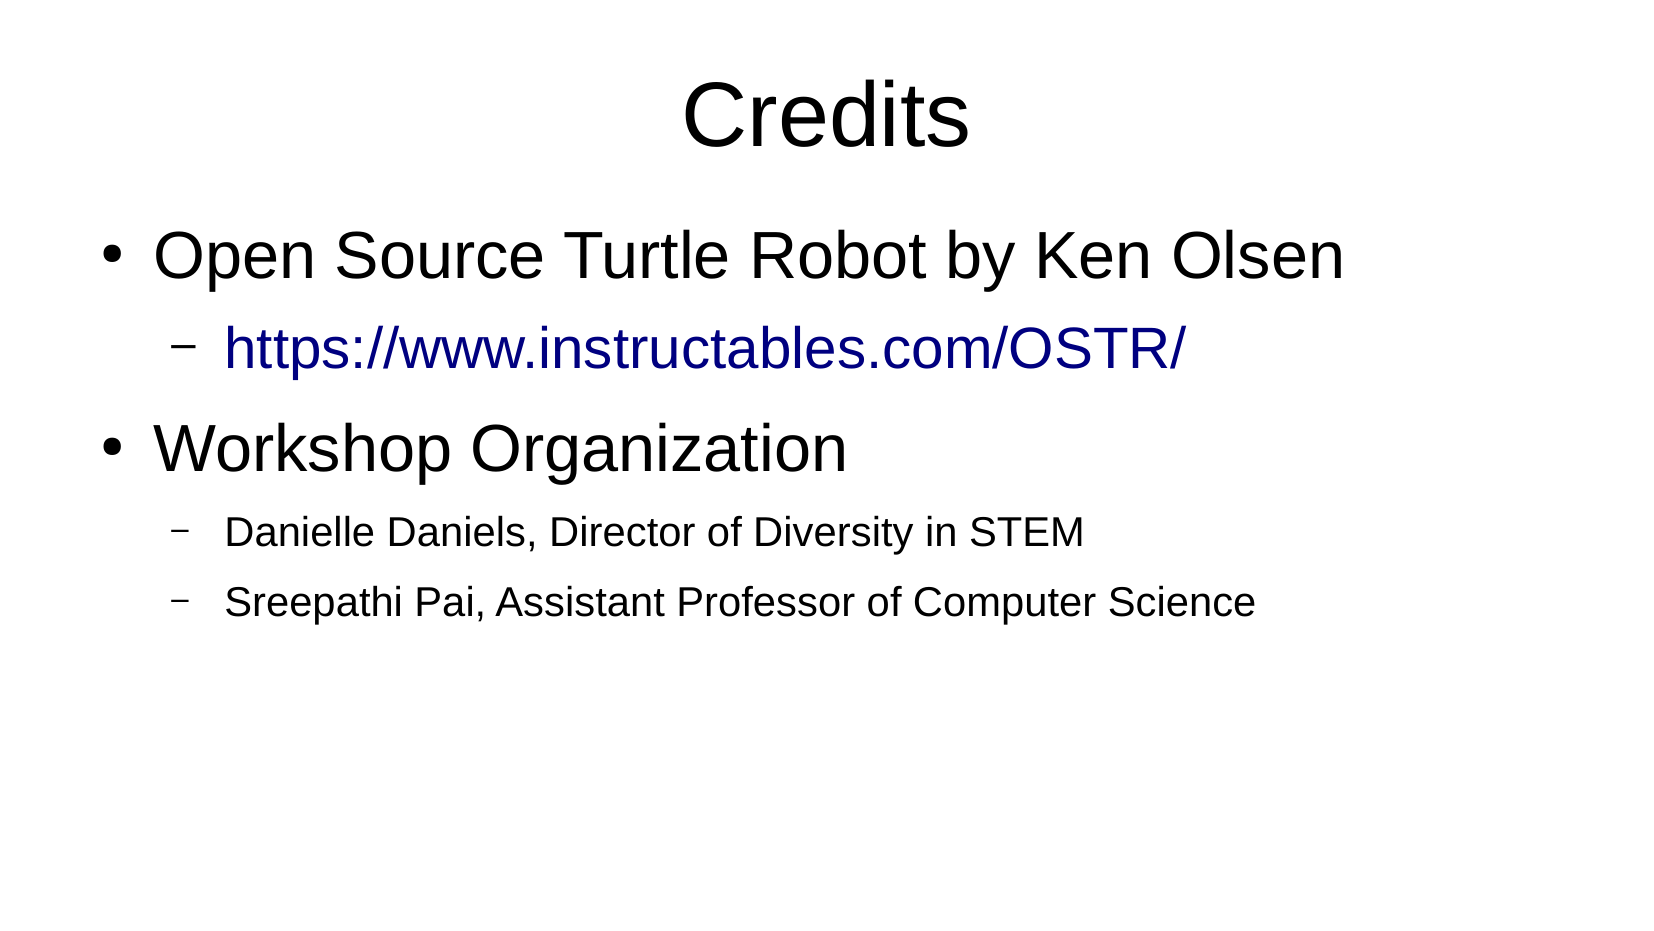

# Credits
Open Source Turtle Robot by Ken Olsen
https://www.instructables.com/OSTR/
Workshop Organization
Danielle Daniels, Director of Diversity in STEM
Sreepathi Pai, Assistant Professor of Computer Science